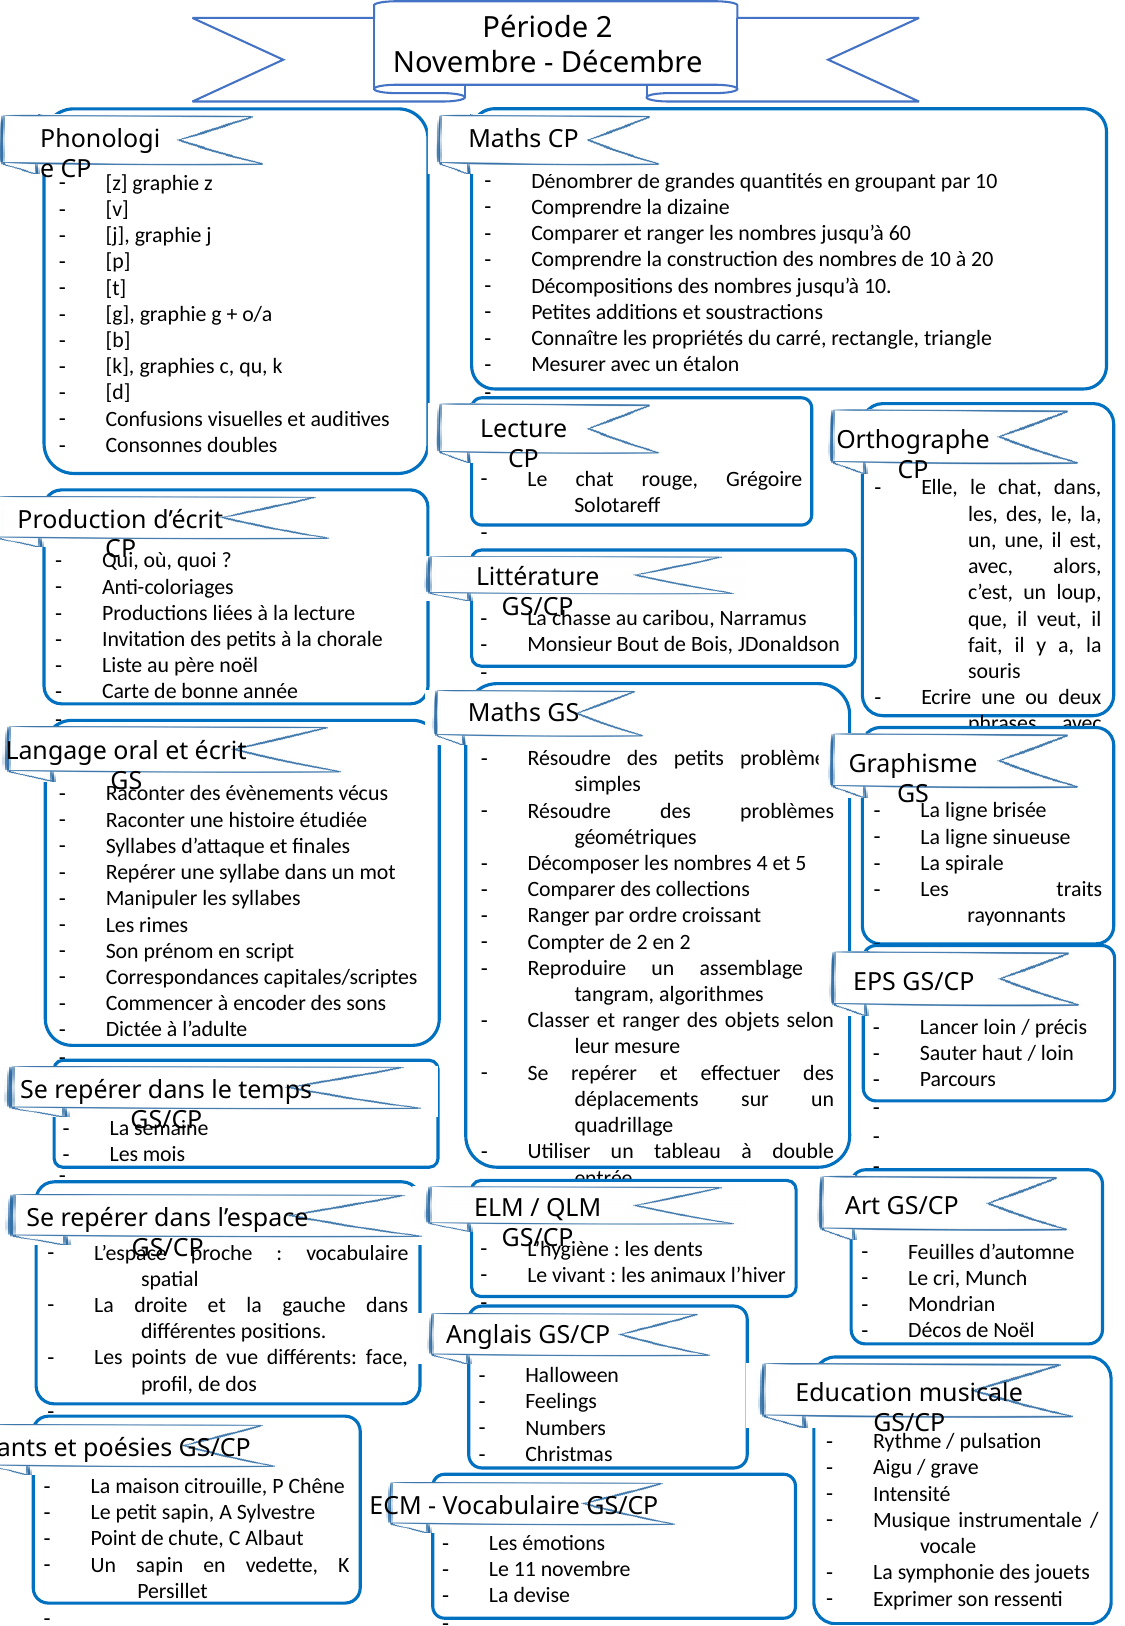

Période 2
Novembre - Décembre
Dénombrer de grandes quantités en groupant par 10
Comprendre la dizaine
Comparer et ranger les nombres jusqu’à 60
Comprendre la construction des nombres de 10 à 20
Décompositions des nombres jusqu’à 10.
Petites additions et soustractions
Connaître les propriétés du carré, rectangle, triangle
Mesurer avec un étalon
[z] graphie z
[v]
[j], graphie j
[p]
[t]
[g], graphie g + o/a
[b]
[k], graphies c, qu, k
[d]
Confusions visuelles et auditives
Consonnes doubles
Phonologie CP
Maths CP
Le chat rouge, Grégoire Solotareff
Elle, le chat, dans, les, des, le, la, un, une, il est, avec, alors, c’est, un loup, que, il veut, il fait, il y a, la souris
Ecrire une ou deux phrases avec ces mots.
Lecture CP
Orthographe CP
Qui, où, quoi ?
Anti-coloriages
Productions liées à la lecture
Invitation des petits à la chorale
Liste au père noël
Carte de bonne année
Production d’écrit CP
La chasse au caribou, Narramus
Monsieur Bout de Bois, JDonaldson
Littérature GS/CP
Résoudre des petits problèmes simples
Résoudre des problèmes géométriques
Décomposer les nombres 4 et 5
Comparer des collections
Ranger par ordre croissant
Compter de 2 en 2
Reproduire un assemblage : tangram, algorithmes
Classer et ranger des objets selon leur mesure
Se repérer et effectuer des déplacements sur un quadrillage
Utiliser un tableau à double entrée.
Maths GS
Raconter des évènements vécus
Raconter une histoire étudiée
Syllabes d’attaque et finales
Repérer une syllabe dans un mot
Manipuler les syllabes
Les rimes
Son prénom en script
Correspondances capitales/scriptes
Commencer à encoder des sons
Dictée à l’adulte
La ligne brisée
La ligne sinueuse
La spirale
Les traits rayonnants
Langage oral et écrit GS
Graphisme GS
Lancer loin / précis
Sauter haut / loin
Parcours
EPS GS/CP
La semaine
Les mois
Se repérer dans le temps GS/CP
Feuilles d’automne
Le cri, Munch
Mondrian
Décos de Noël
L’hygiène : les dents
Le vivant : les animaux l’hiver
L’espace proche : vocabulaire spatial
La droite et la gauche dans différentes positions.
Les points de vue différents: face, profil, de dos
Art GS/CP
ELM / QLM GS/CP
Se repérer dans l’espace GS/CP
Halloween
Feelings
Numbers
Christmas
Anglais GS/CP
Rythme / pulsation
Aigu / grave
Intensité
Musique instrumentale / vocale
La symphonie des jouets
Exprimer son ressenti
Education musicale GS/CP
La maison citrouille, P Chêne
Le petit sapin, A Sylvestre
Point de chute, C Albaut
Un sapin en vedette, K Persillet
Chants et poésies GS/CP
Les émotions
Le 11 novembre
La devise
ECM - Vocabulaire GS/CP